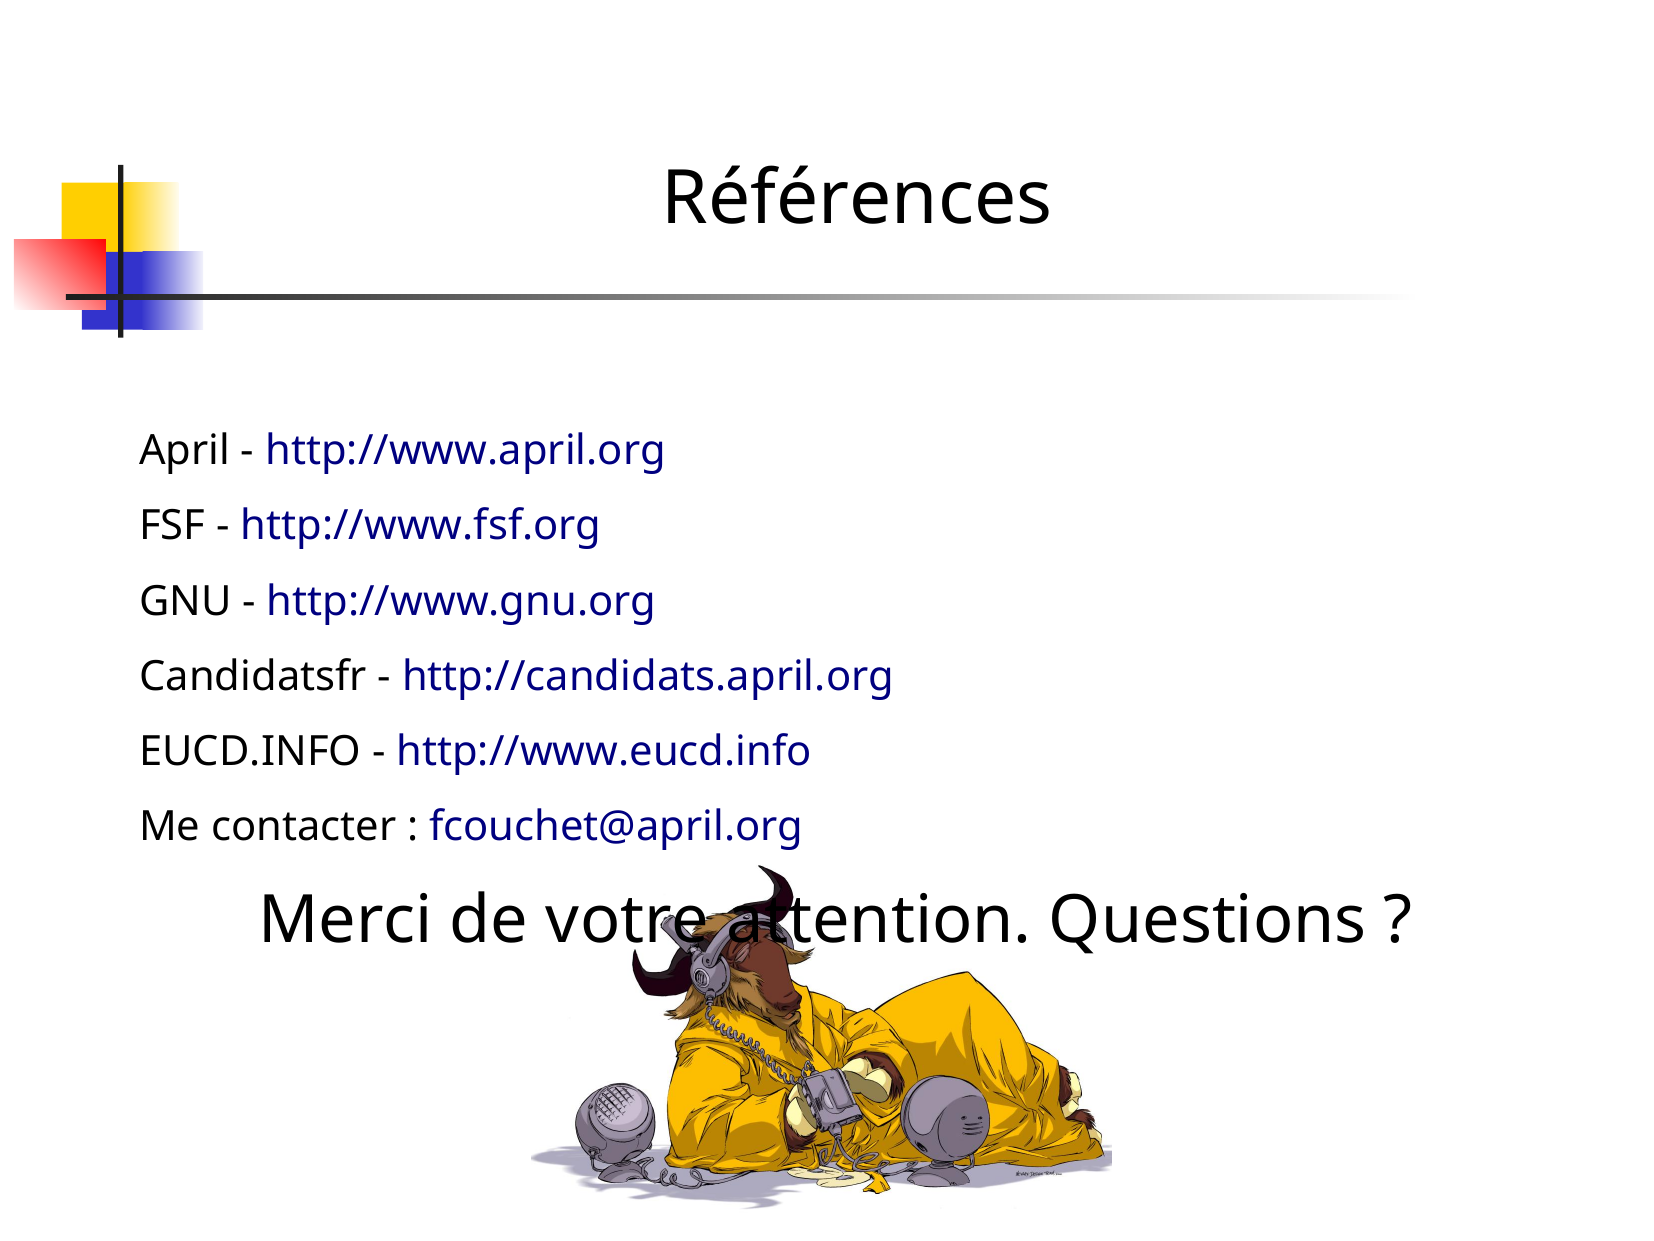

# Références
April - http://www.april.org
FSF - http://www.fsf.org
GNU - http://www.gnu.org
Candidatsfr - http://candidats.april.org
EUCD.INFO - http://www.eucd.info
Me contacter : fcouchet@april.org
Merci de votre attention. Questions ?